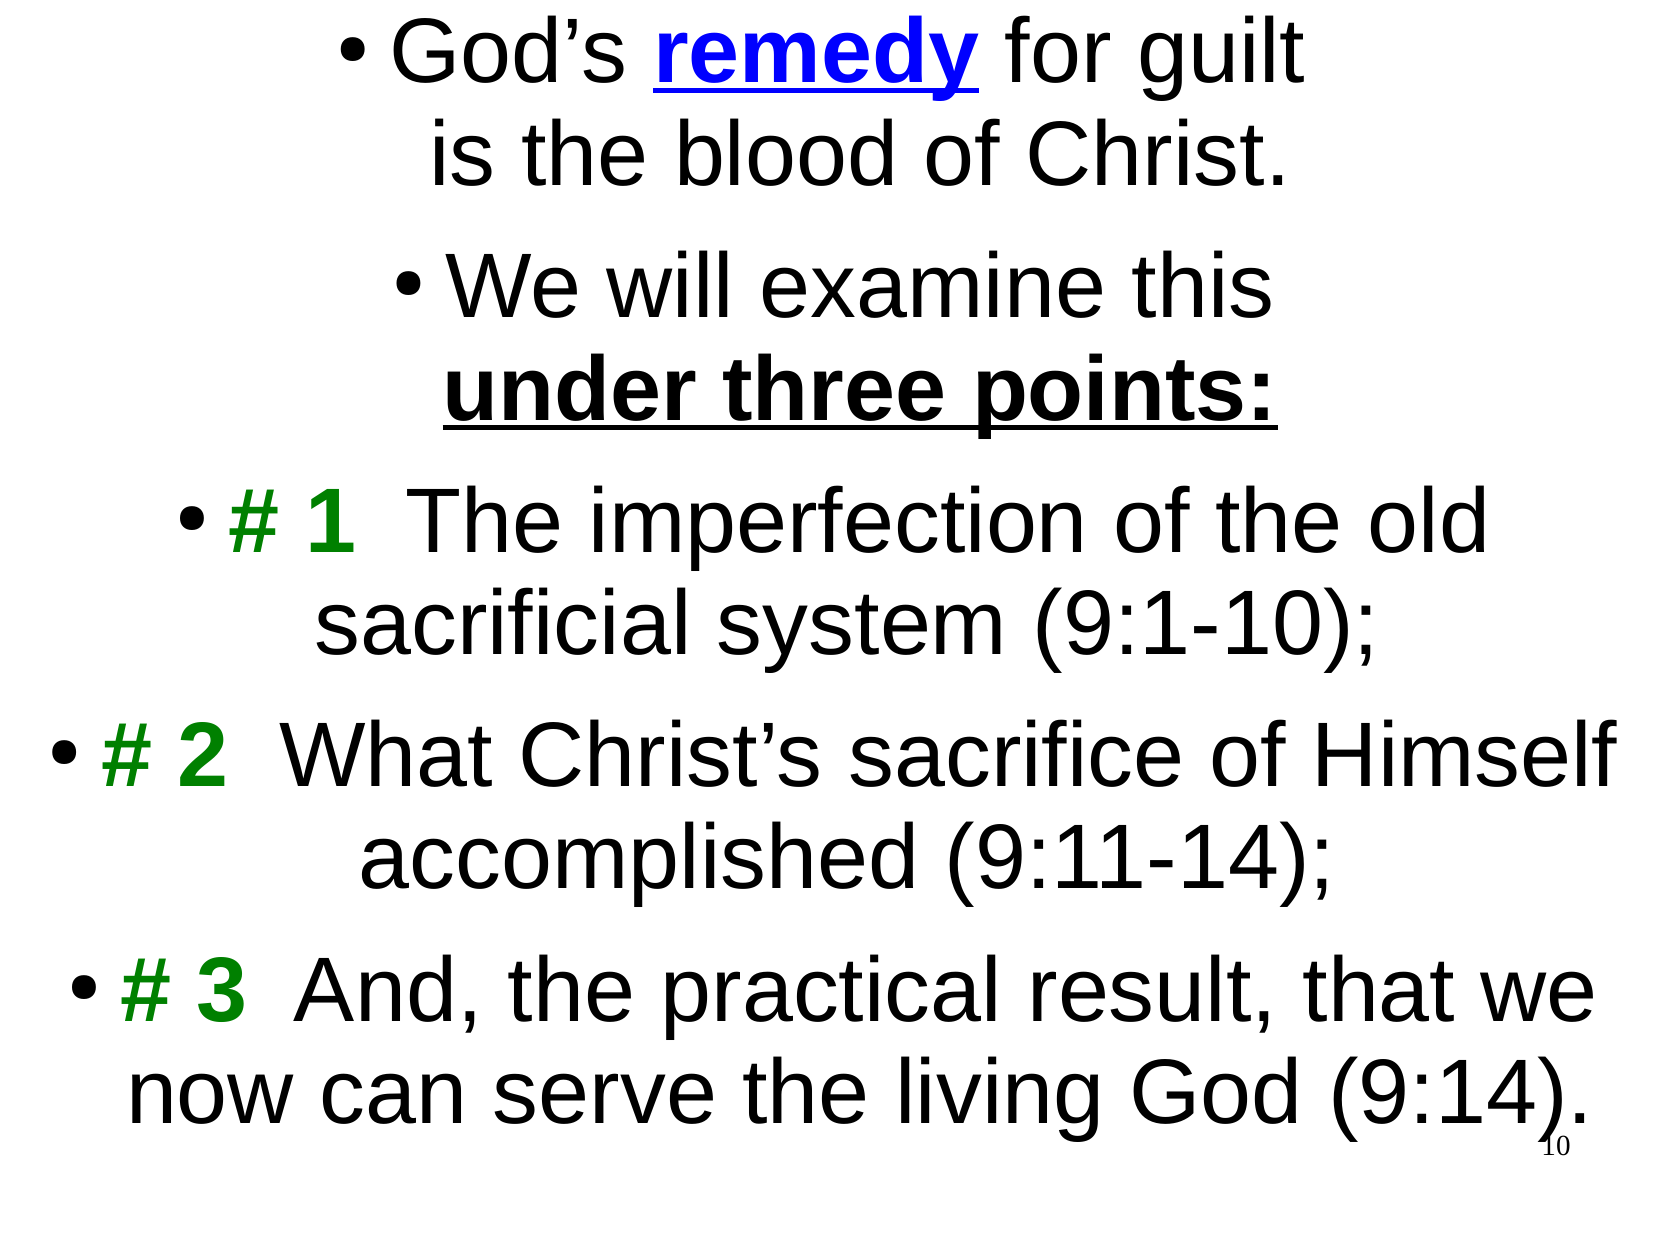

# God’s remedy for guilt is the blood of Christ.
We will examine this
 under three points:
# 1 The imperfection of the old sacrificial system (9:1-10);
# 2 What Christ’s sacrifice of Himself accomplished (9:11-14);
# 3 And, the practical result, that we now can serve the living God (9:14).
10